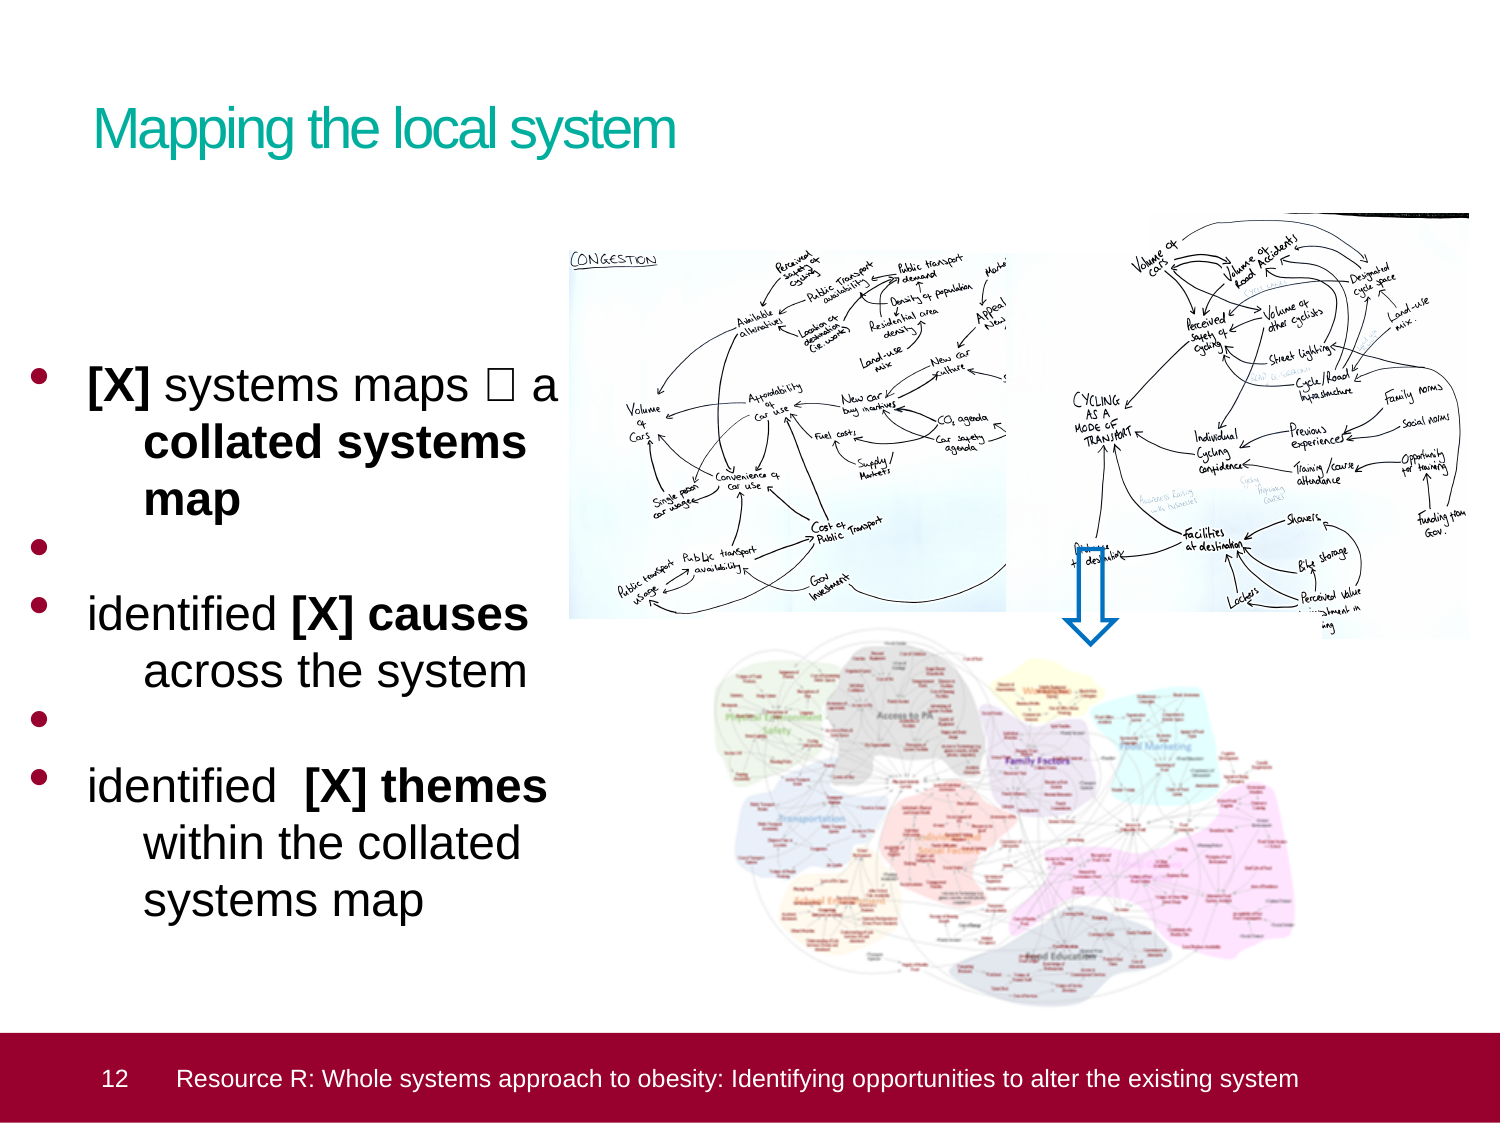

Mapping the local system
# [X] systems maps  a collated systems map
identified [X] causes across the system
identified [X] themes within the collated systems map
 11
Resource R: Whole systems approach to obesity: Identifying opportunities to alter the existing system